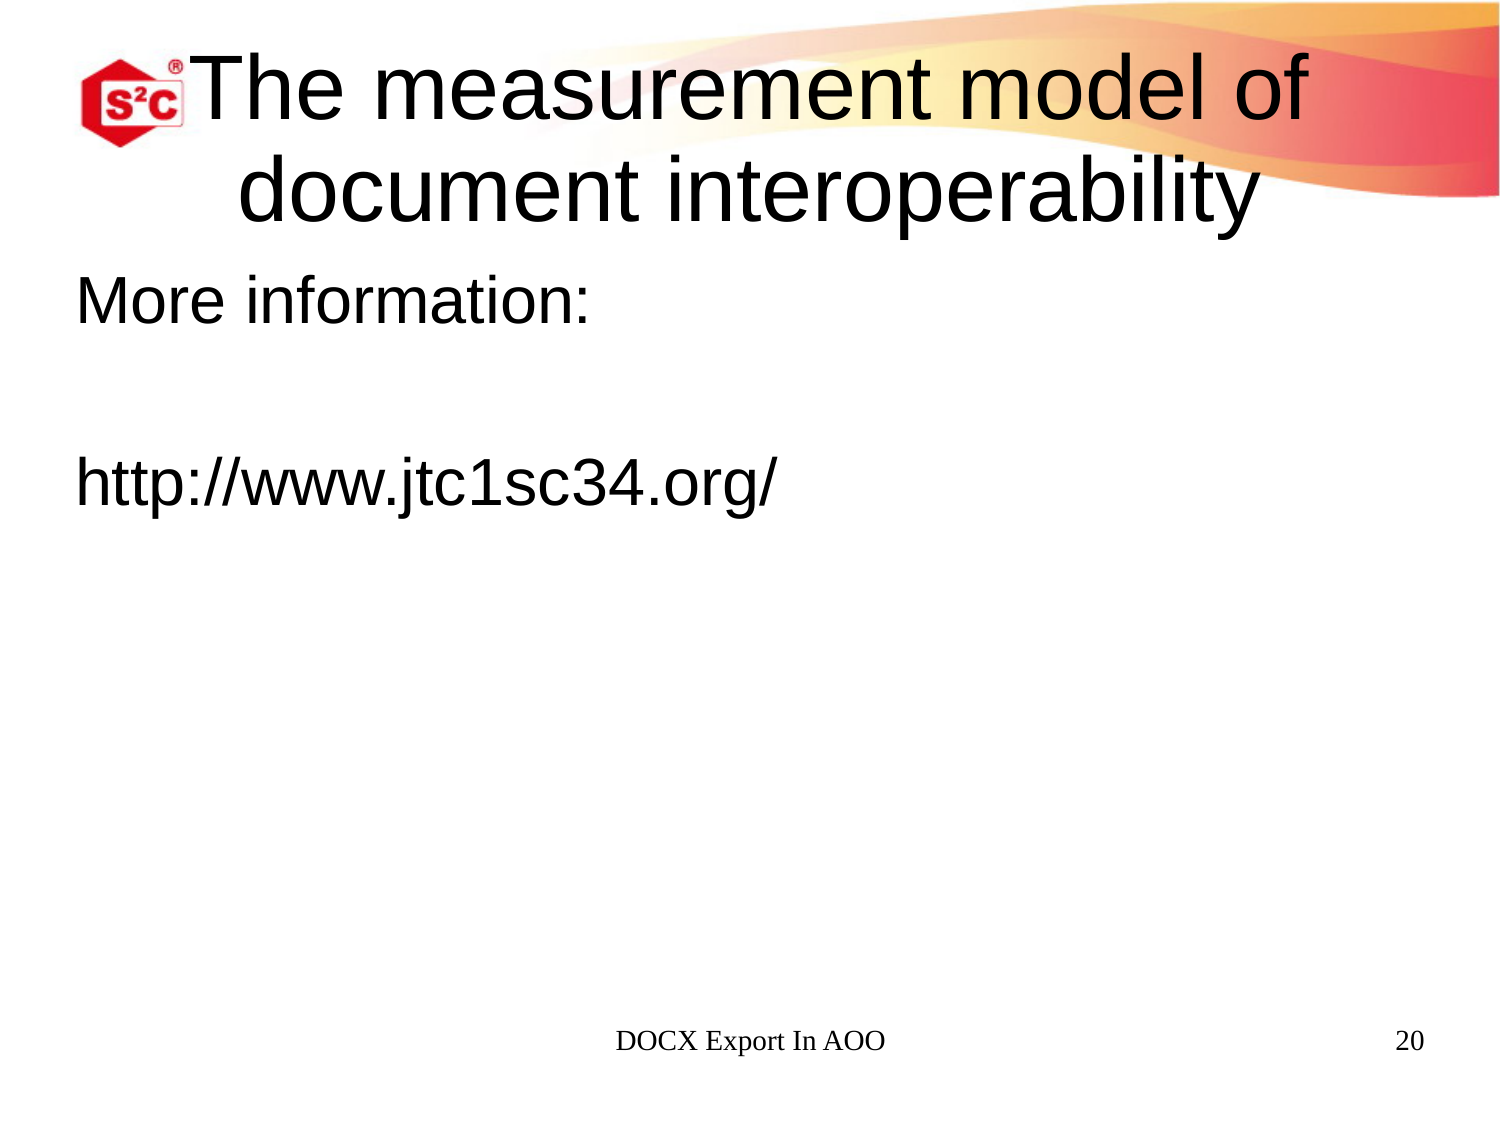

# The measurement model of document interoperability
More information:
http://www.jtc1sc34.org/
DOCX Export In AOO
20